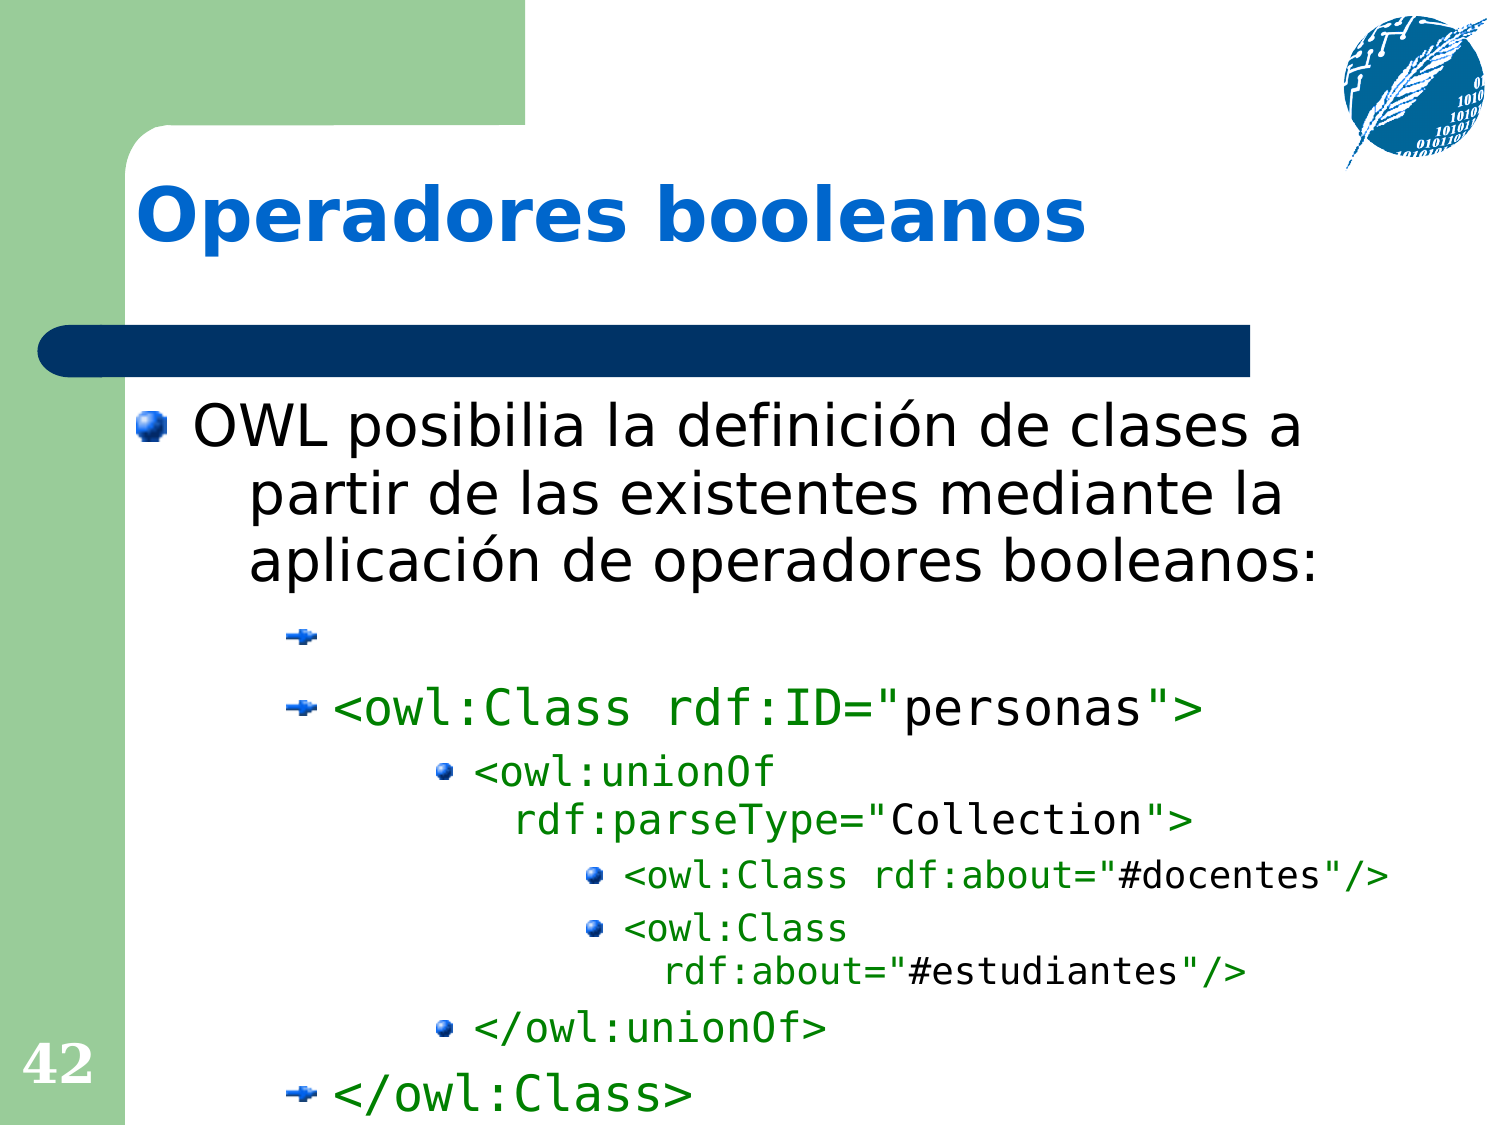

# Operadores booleanos
OWL posibilia la definición de clases a partir de las existentes mediante la aplicación de operadores booleanos:
<owl:Class rdf:ID="personas">
<owl:unionOf rdf:parseType="Collection">
<owl:Class rdf:about="#docentes"/>
<owl:Class rdf:about="#estudiantes"/>
</owl:unionOf>
</owl:Class>
42